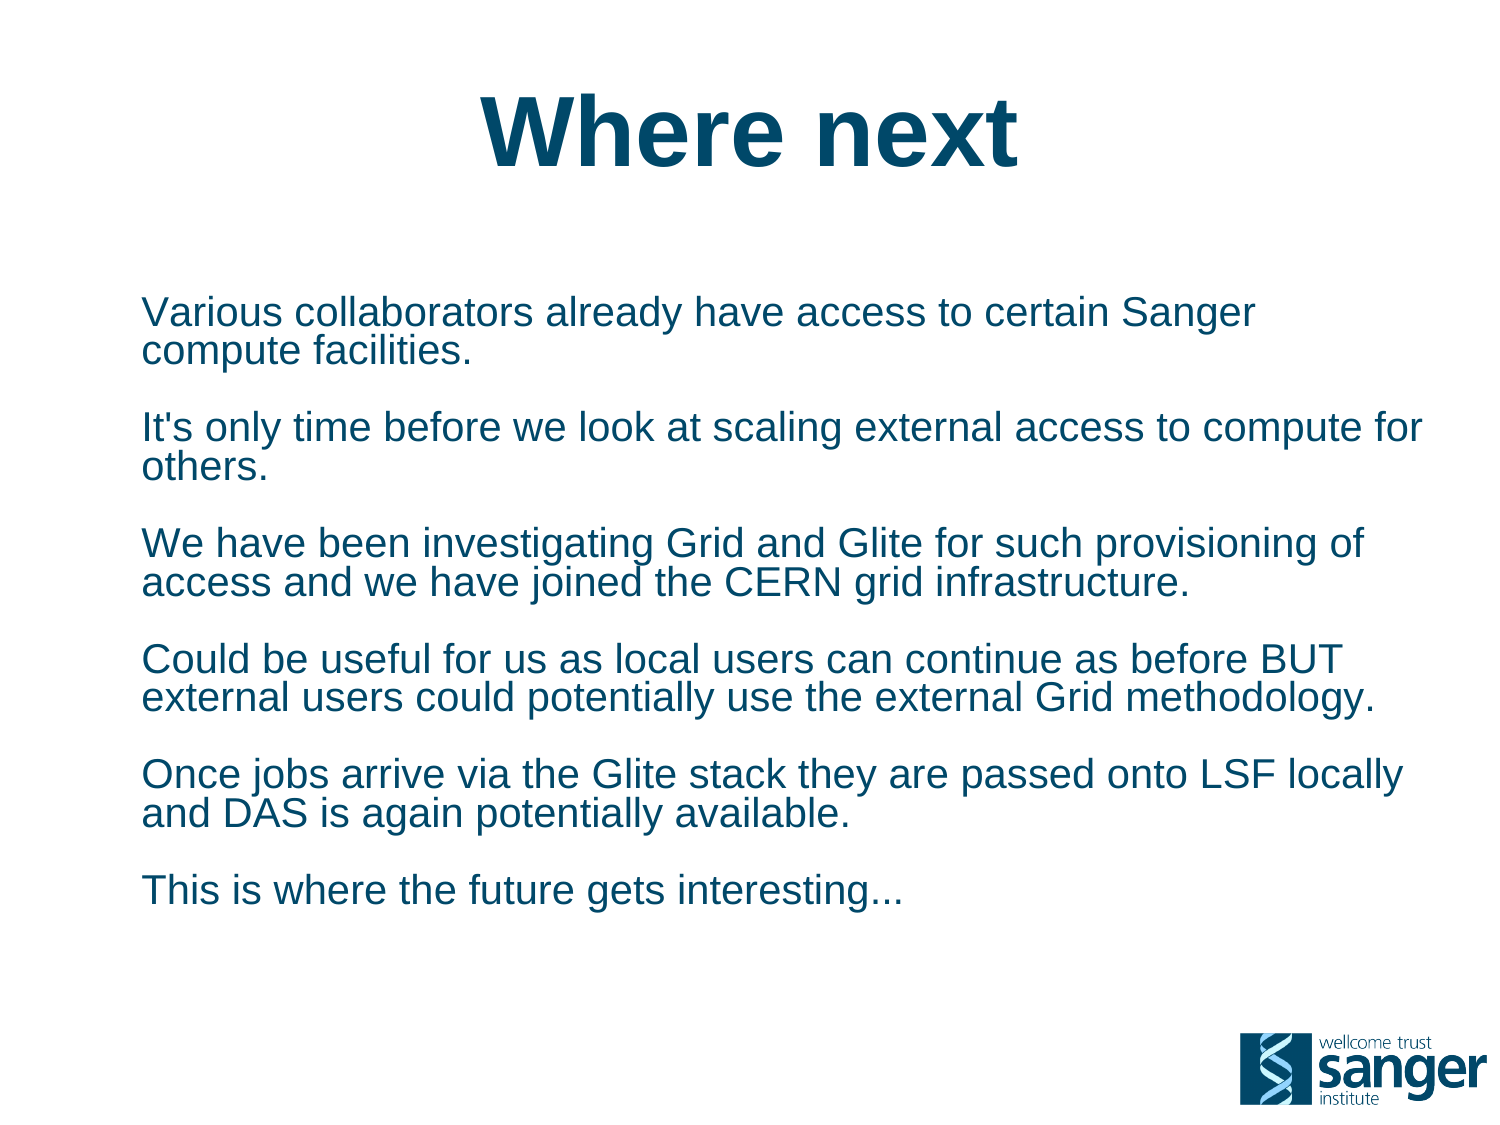

# Where next
Various collaborators already have access to certain Sanger compute facilities.
It's only time before we look at scaling external access to compute for others.
We have been investigating Grid and Glite for such provisioning of access and we have joined the CERN grid infrastructure.
Could be useful for us as local users can continue as before BUT external users could potentially use the external Grid methodology.
Once jobs arrive via the Glite stack they are passed onto LSF locally and DAS is again potentially available.
This is where the future gets interesting...